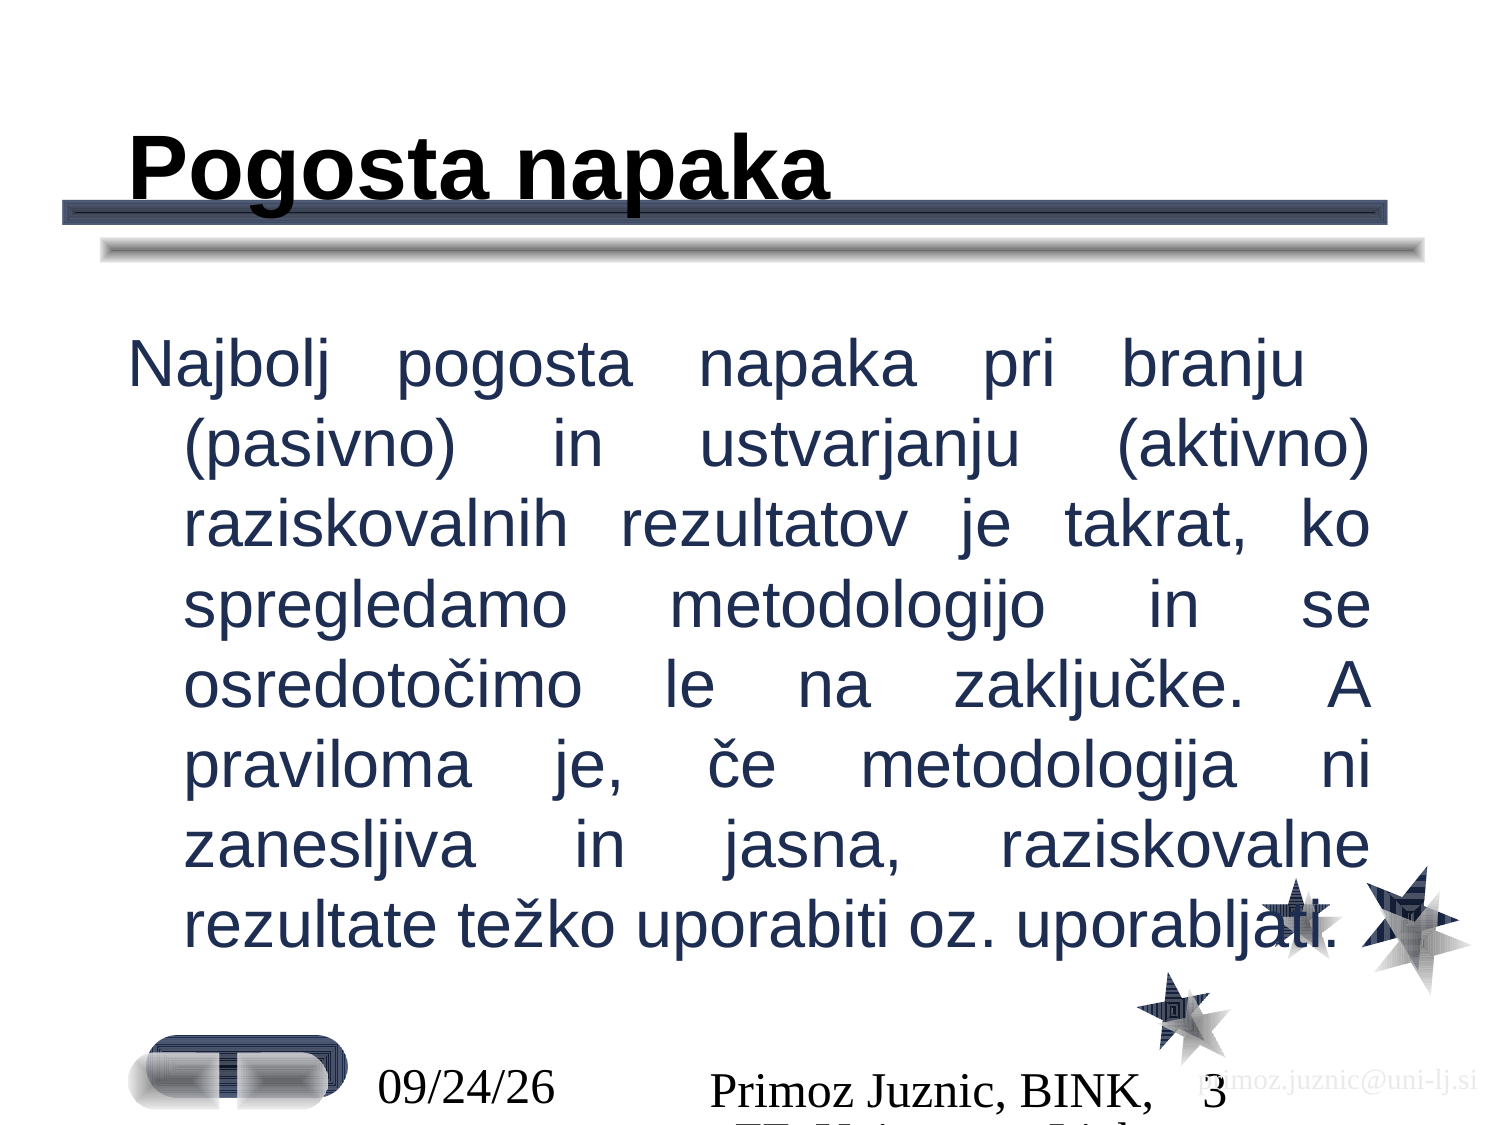

# Pogosta napaka
Najbolj pogosta napaka pri branju (pasivno) in ustvarjanju (aktivno) raziskovalnih rezultatov je takrat, ko spregledamo metodologijo in se osredotočimo le na zaključke. A praviloma je, če metodologija ni zanesljiva in jasna, raziskovalne rezultate težko uporabiti oz. uporabljati.
Primoz Juznic, BINK, FF, Univerza v Ljubljani
3